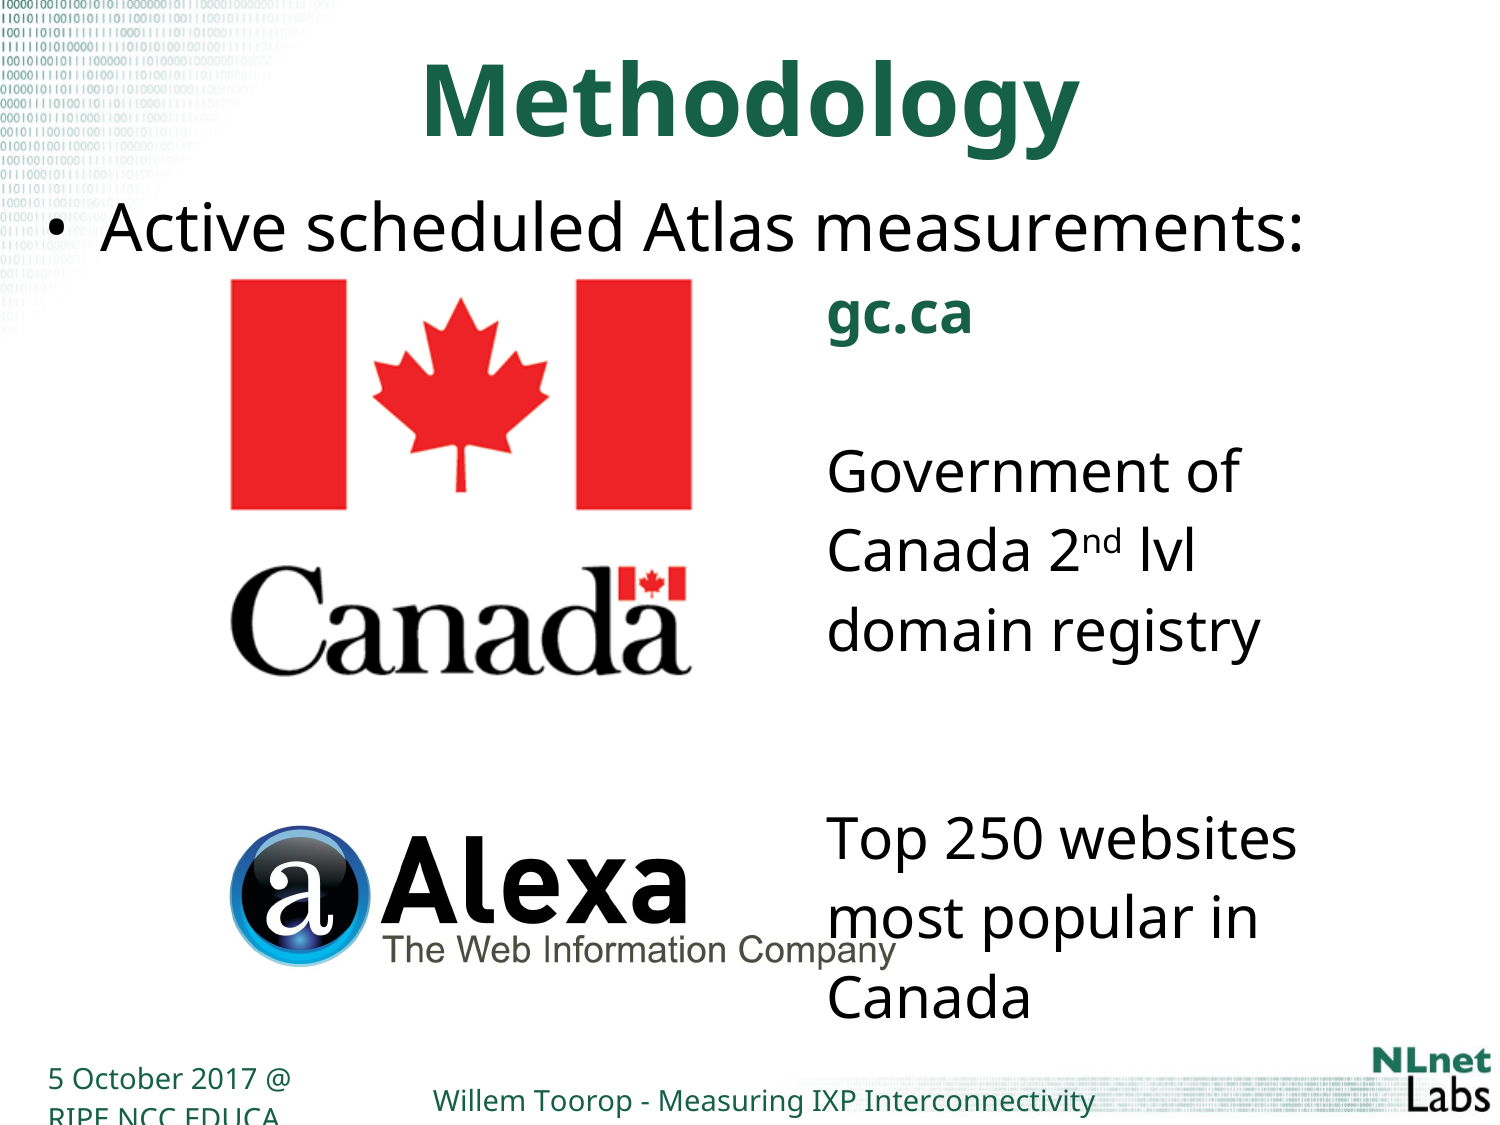

# Methodology
Active scheduled Atlas measurements:
gc.ca
Government of Canada 2nd lvl domain registry
Top 250 websites most popular in Canada